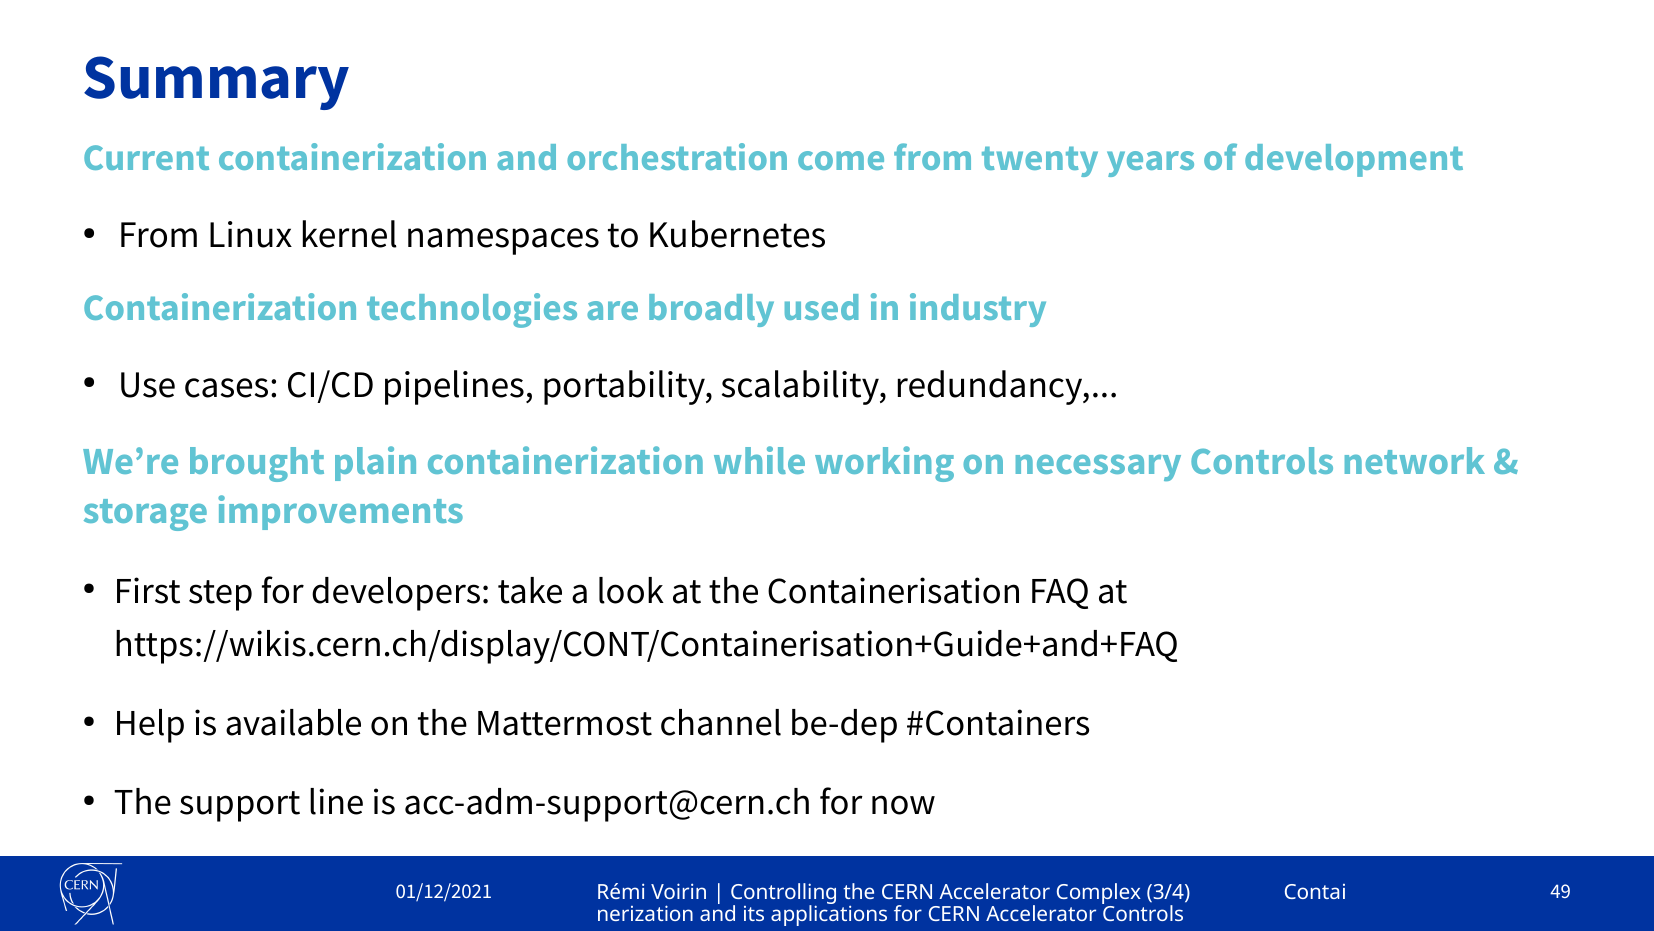

# Summary
Current containerization and orchestration come from twenty years of development
From Linux kernel namespaces to Kubernetes
Containerization technologies are broadly used in industry
Use cases: CI/CD pipelines, portability, scalability, redundancy,...
We’re brought plain containerization while working on necessary Controls network & storage improvements
First step for developers: take a look at the Containerisation FAQ at https://wikis.cern.ch/display/CONT/Containerisation+Guide+and+FAQ
Help is available on the Mattermost channel be-dep #Containers
The support line is acc-adm-support@cern.ch for now
01/12/2021
Rémi Voirin | Controlling the CERN Accelerator Complex (3/4) Containerization and its applications for CERN Accelerator Controls
49